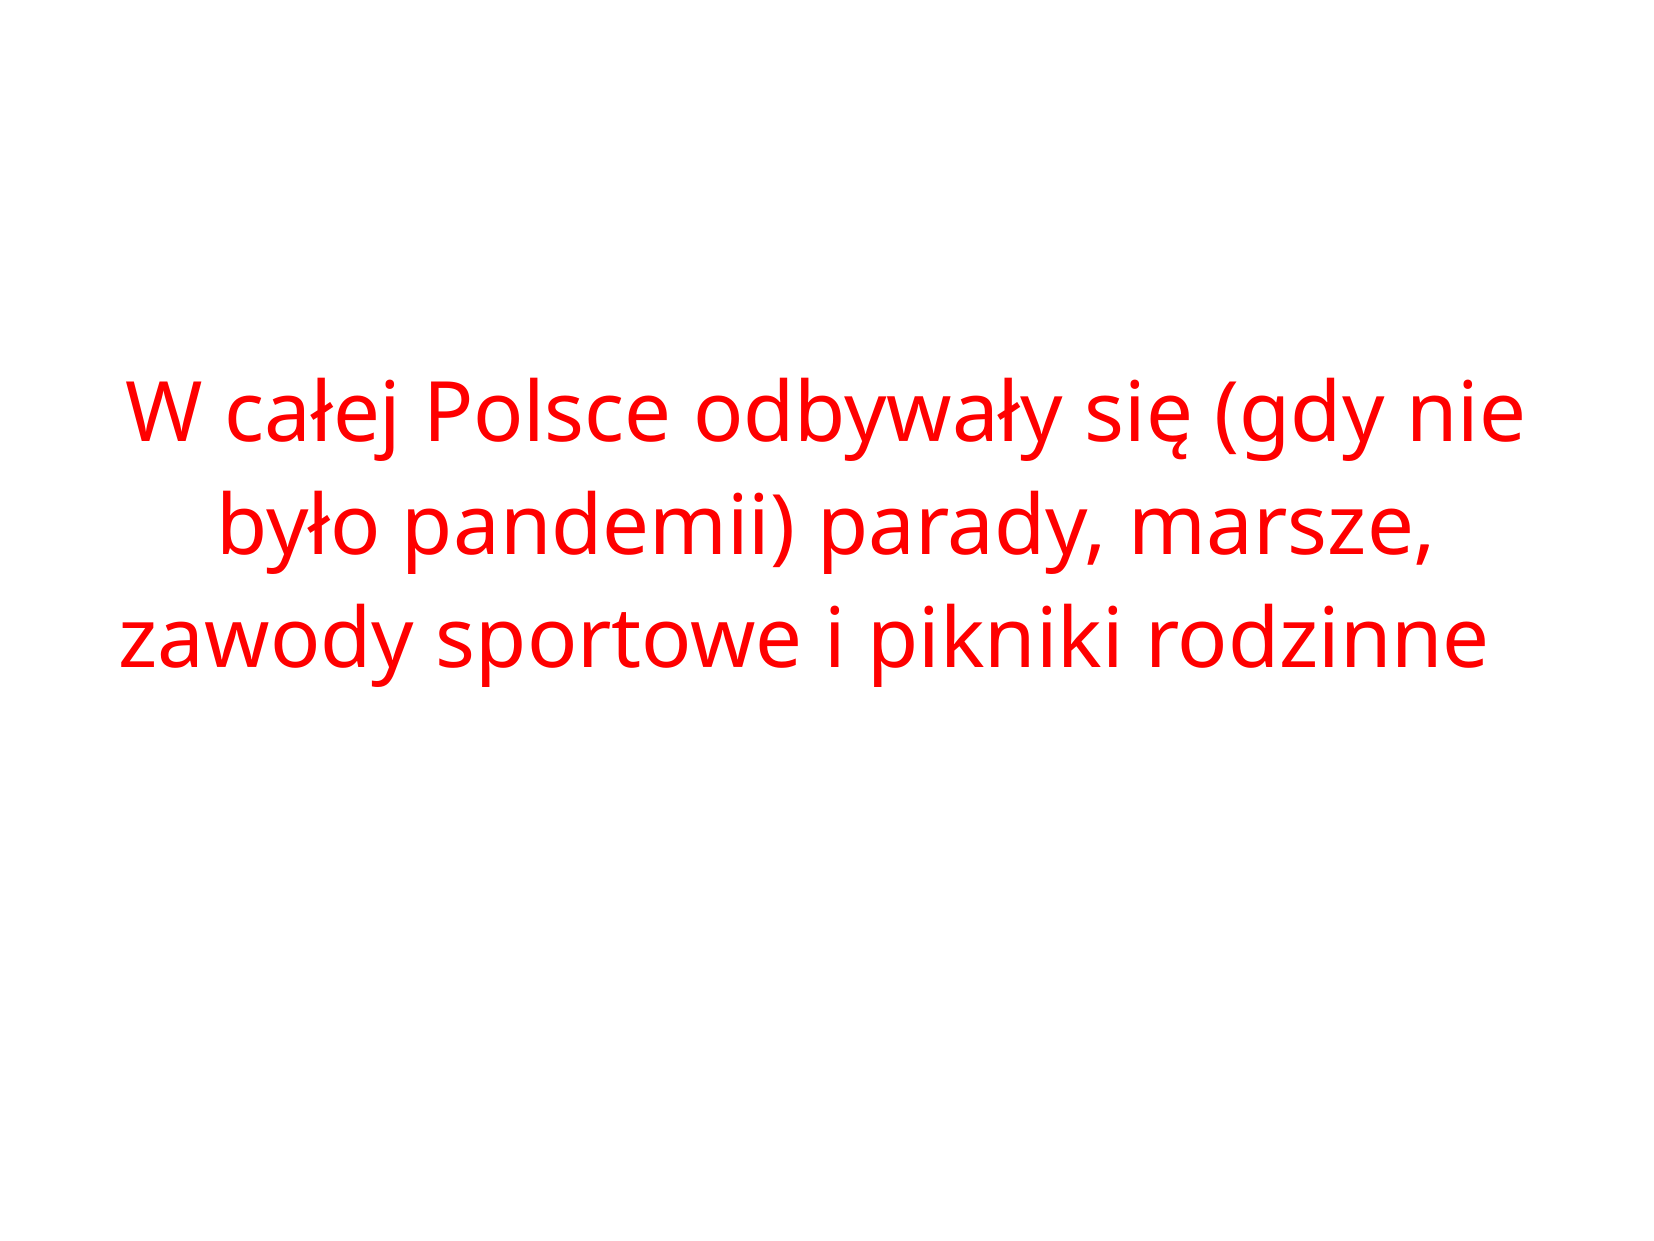

# W całej Polsce odbywały się (gdy nie było pandemii) parady, marsze, zawody sportowe i pikniki rodzinne